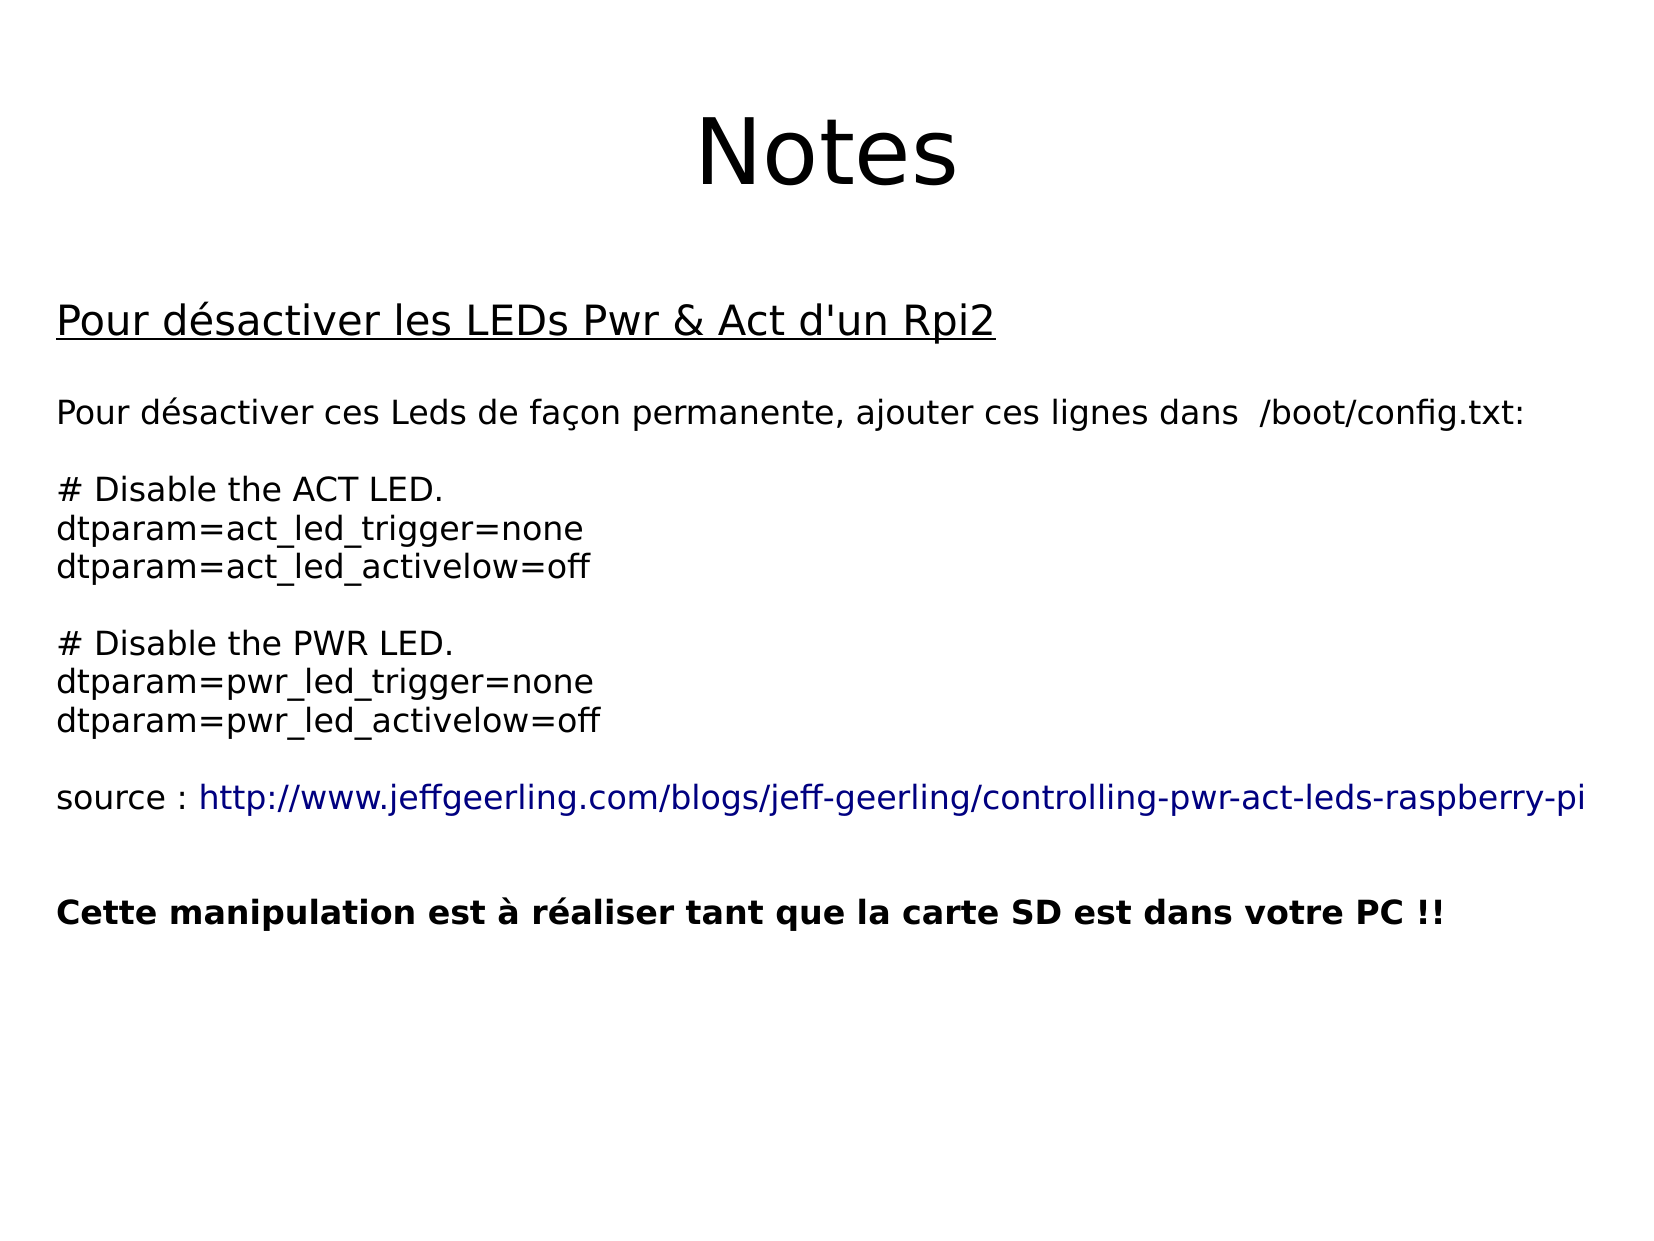

# Notes
Pour désactiver les LEDs Pwr & Act d'un Rpi2
Pour désactiver ces Leds de façon permanente, ajouter ces lignes dans /boot/config.txt:
# Disable the ACT LED.
dtparam=act_led_trigger=none
dtparam=act_led_activelow=off
# Disable the PWR LED.
dtparam=pwr_led_trigger=none
dtparam=pwr_led_activelow=off
source : http://www.jeffgeerling.com/blogs/jeff-geerling/controlling-pwr-act-leds-raspberry-pi
Cette manipulation est à réaliser tant que la carte SD est dans votre PC !!